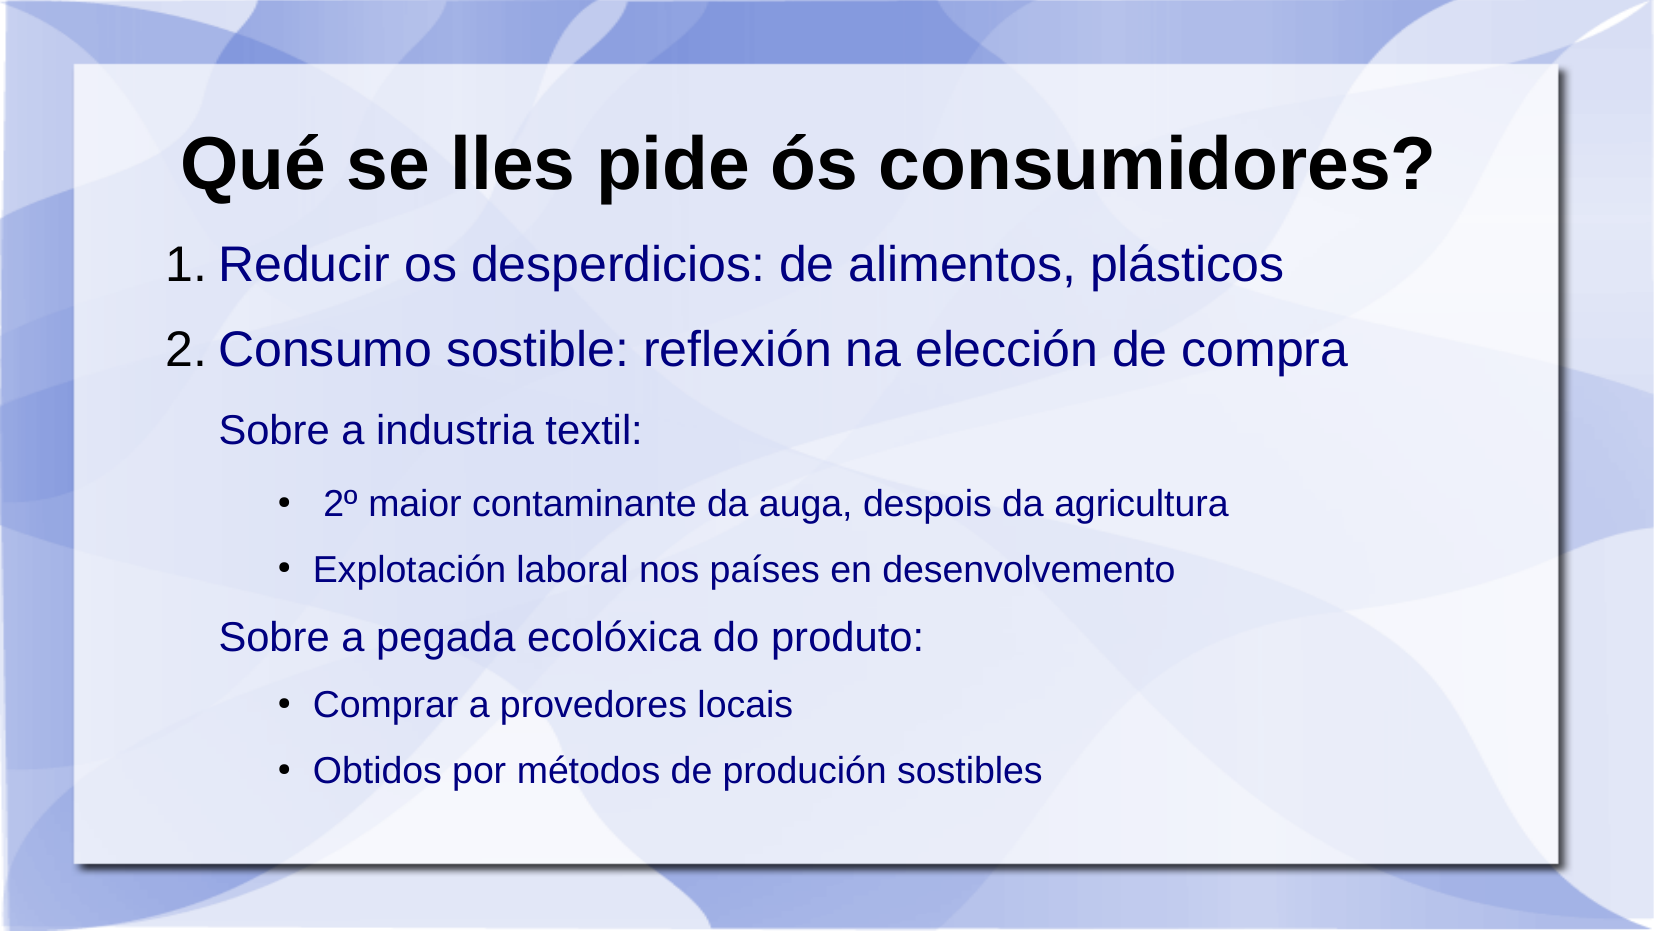

# Qué se lles pide ós consumidores?
Reducir os desperdicios: de alimentos, plásticos
Consumo sostible: reflexión na elección de compra
Sobre a industria textil:
 2º maior contaminante da auga, despois da agricultura
Explotación laboral nos países en desenvolvemento
Sobre a pegada ecolóxica do produto:
Comprar a provedores locais
Obtidos por métodos de produción sostibles